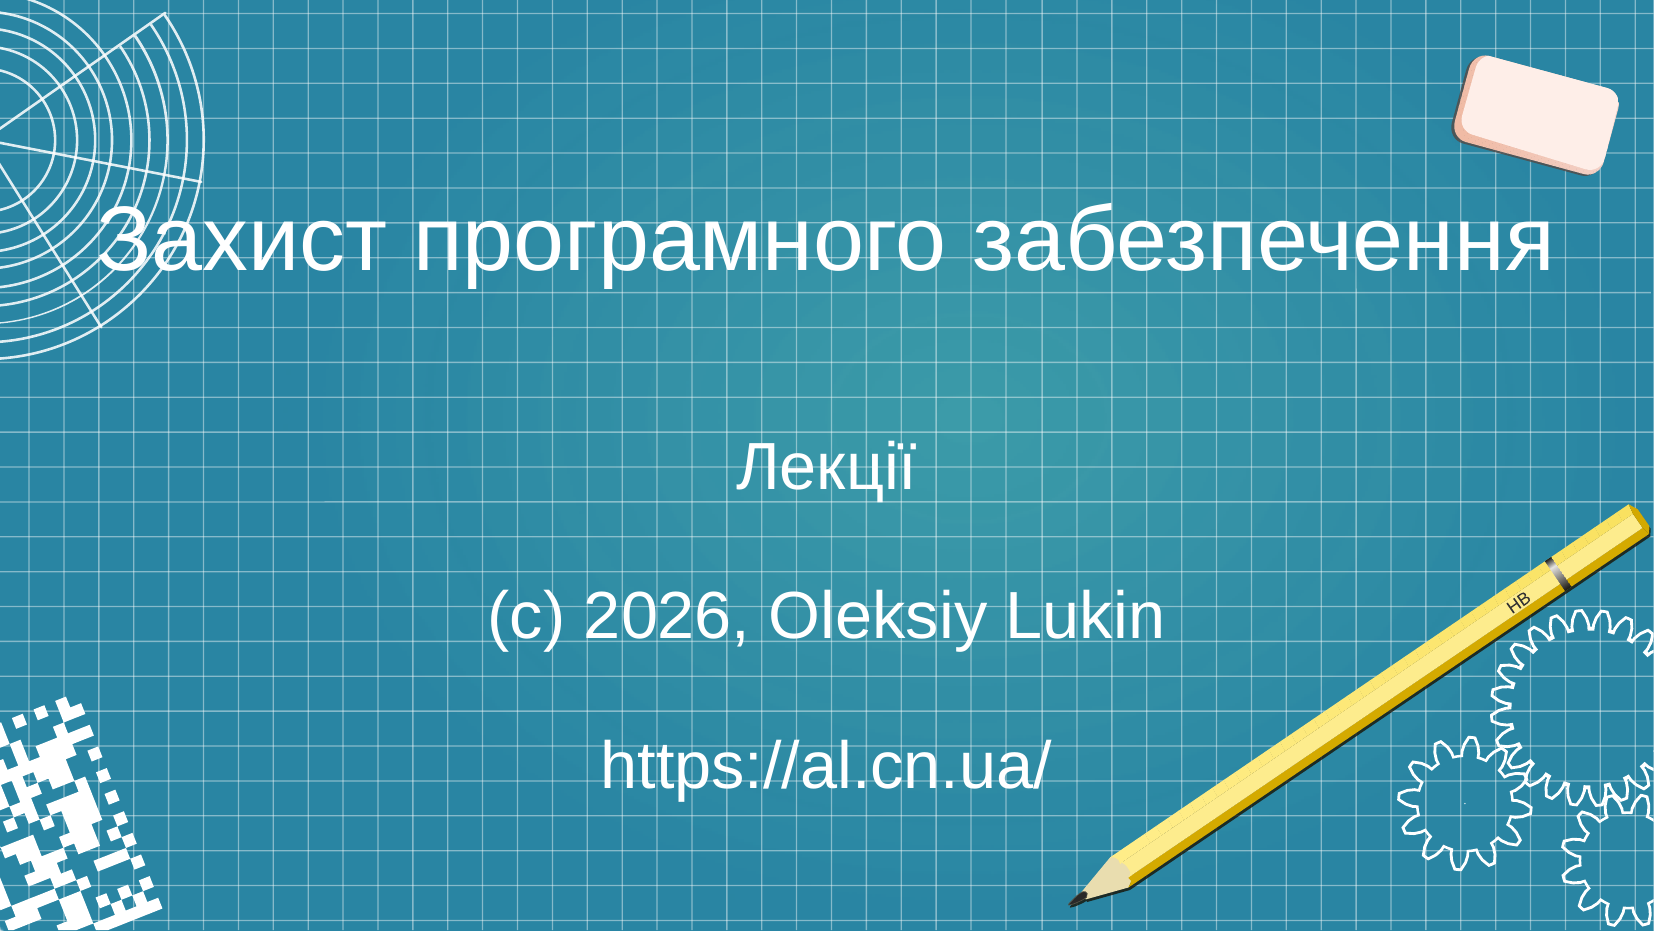

# Захист програмного забезпечення
Лекції
(c) 2026, Oleksiy Lukin
https://al.cn.ua/